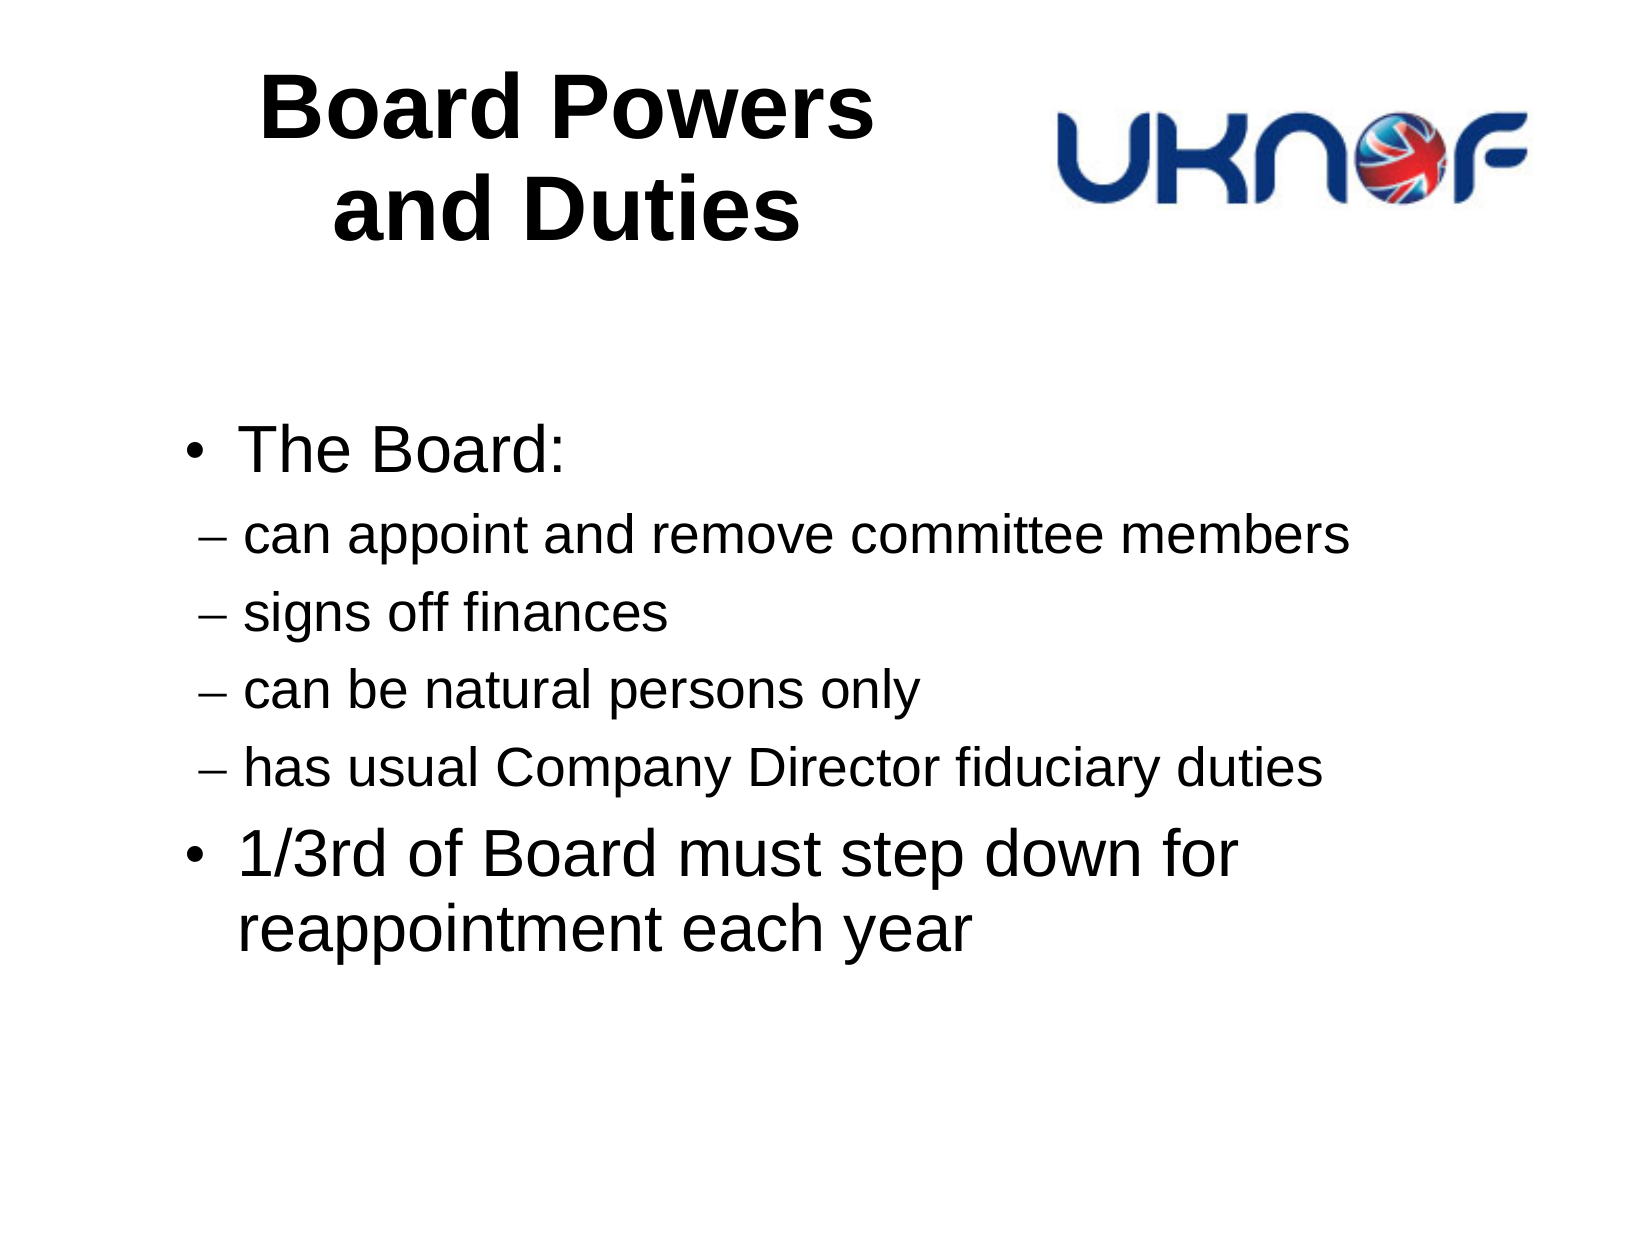

# Board Powers and Duties
The Board:
can appoint and remove committee members
signs off finances
can be natural persons only
has usual Company Director fiduciary duties
1/3rd of Board must step down for reappointment each year